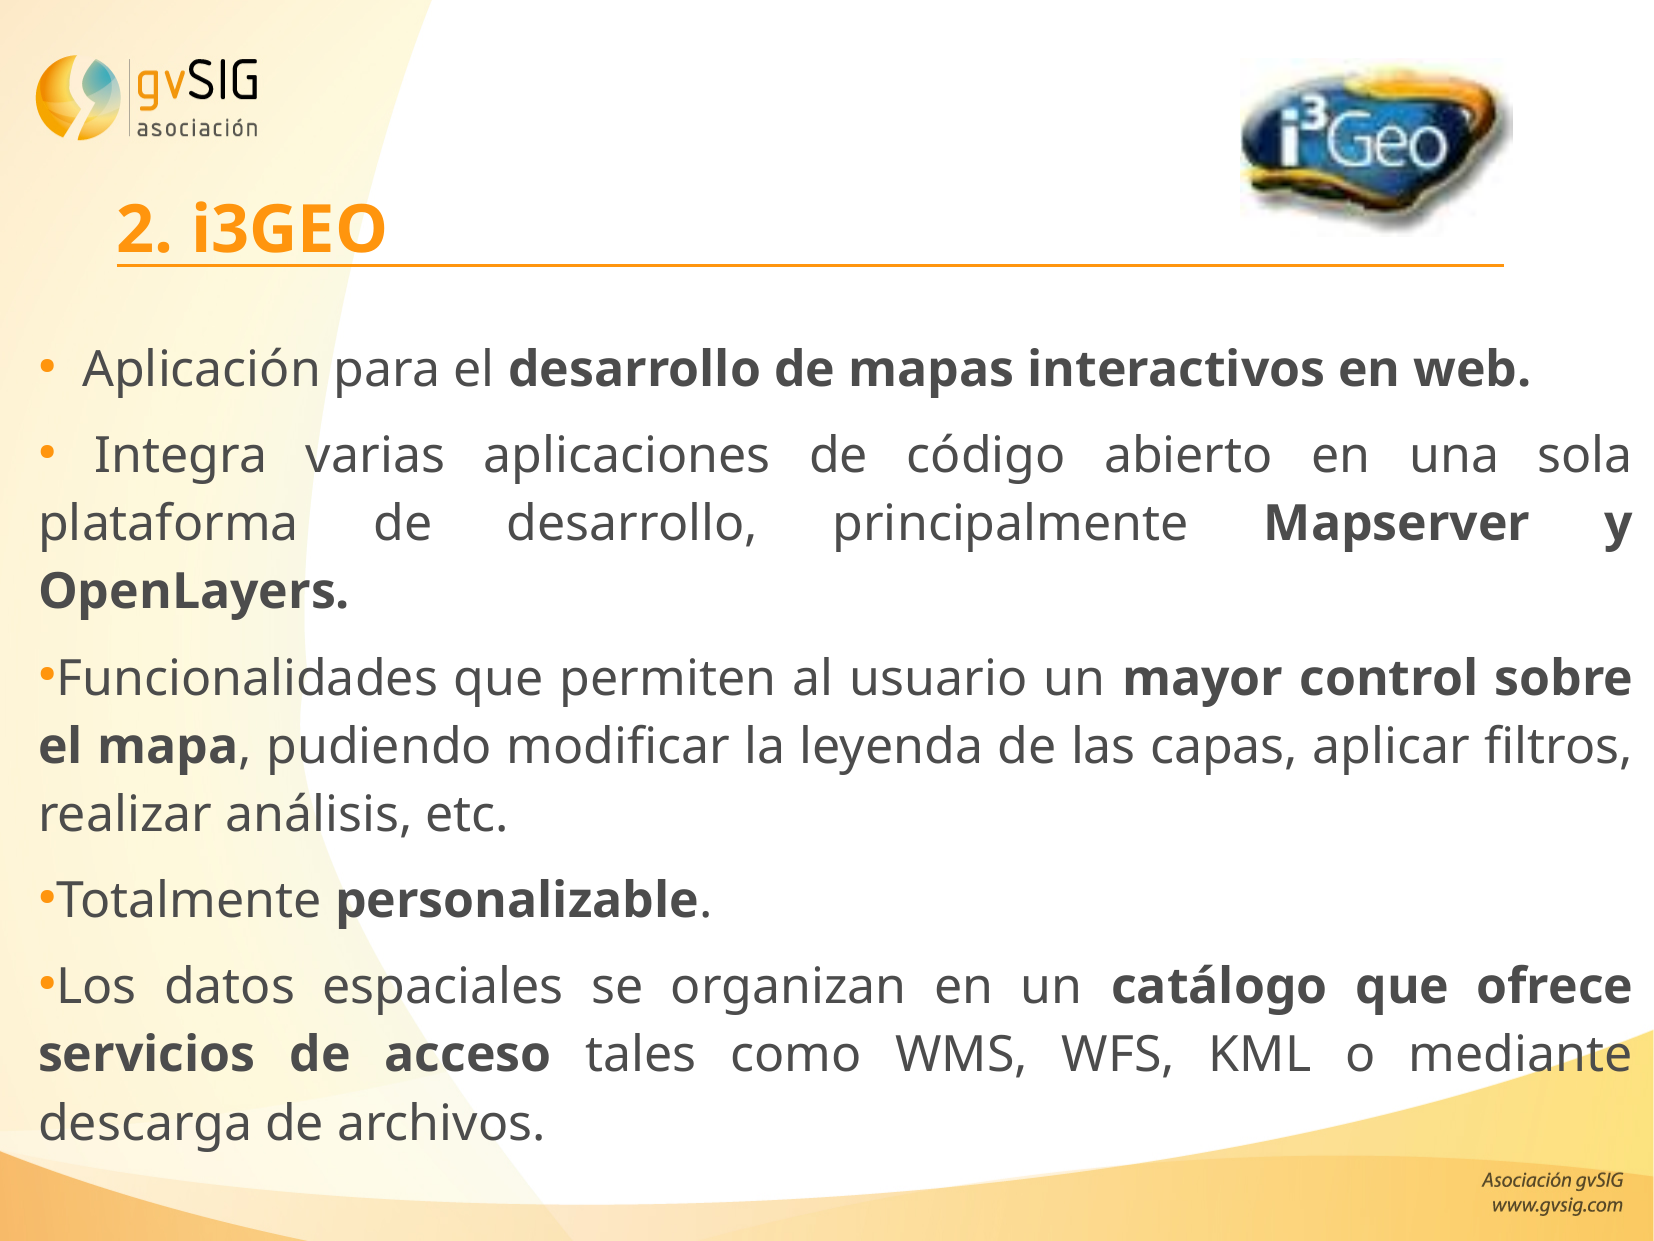

# 2. i3GEO
 Aplicación para el desarrollo de mapas interactivos en web.
 Integra varias aplicaciones de código abierto en una sola plataforma de desarrollo, principalmente Mapserver y OpenLayers.
Funcionalidades que permiten al usuario un mayor control sobre el mapa, pudiendo modificar la leyenda de las capas, aplicar filtros, realizar análisis, etc.
Totalmente personalizable.
Los datos espaciales se organizan en un catálogo que ofrece servicios de acceso tales como WMS, WFS, KML o mediante descarga de archivos.